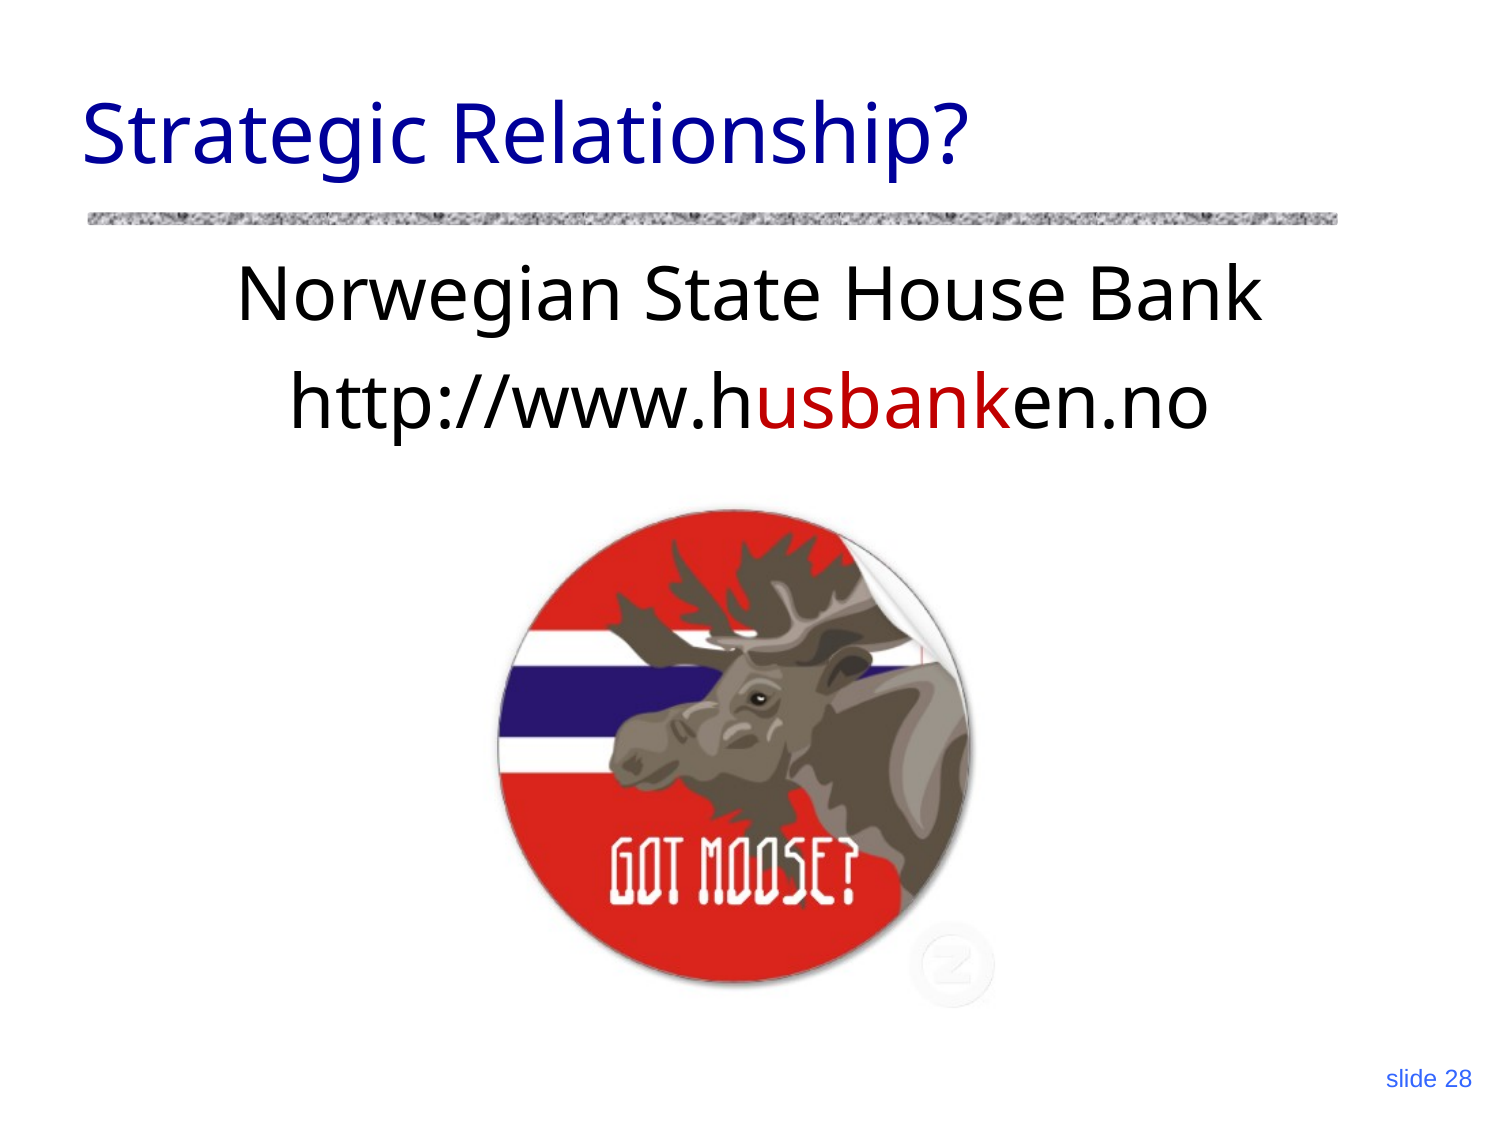

Strategic Relationship?
Norwegian State House Bank
http://www.husbanken.no
slide